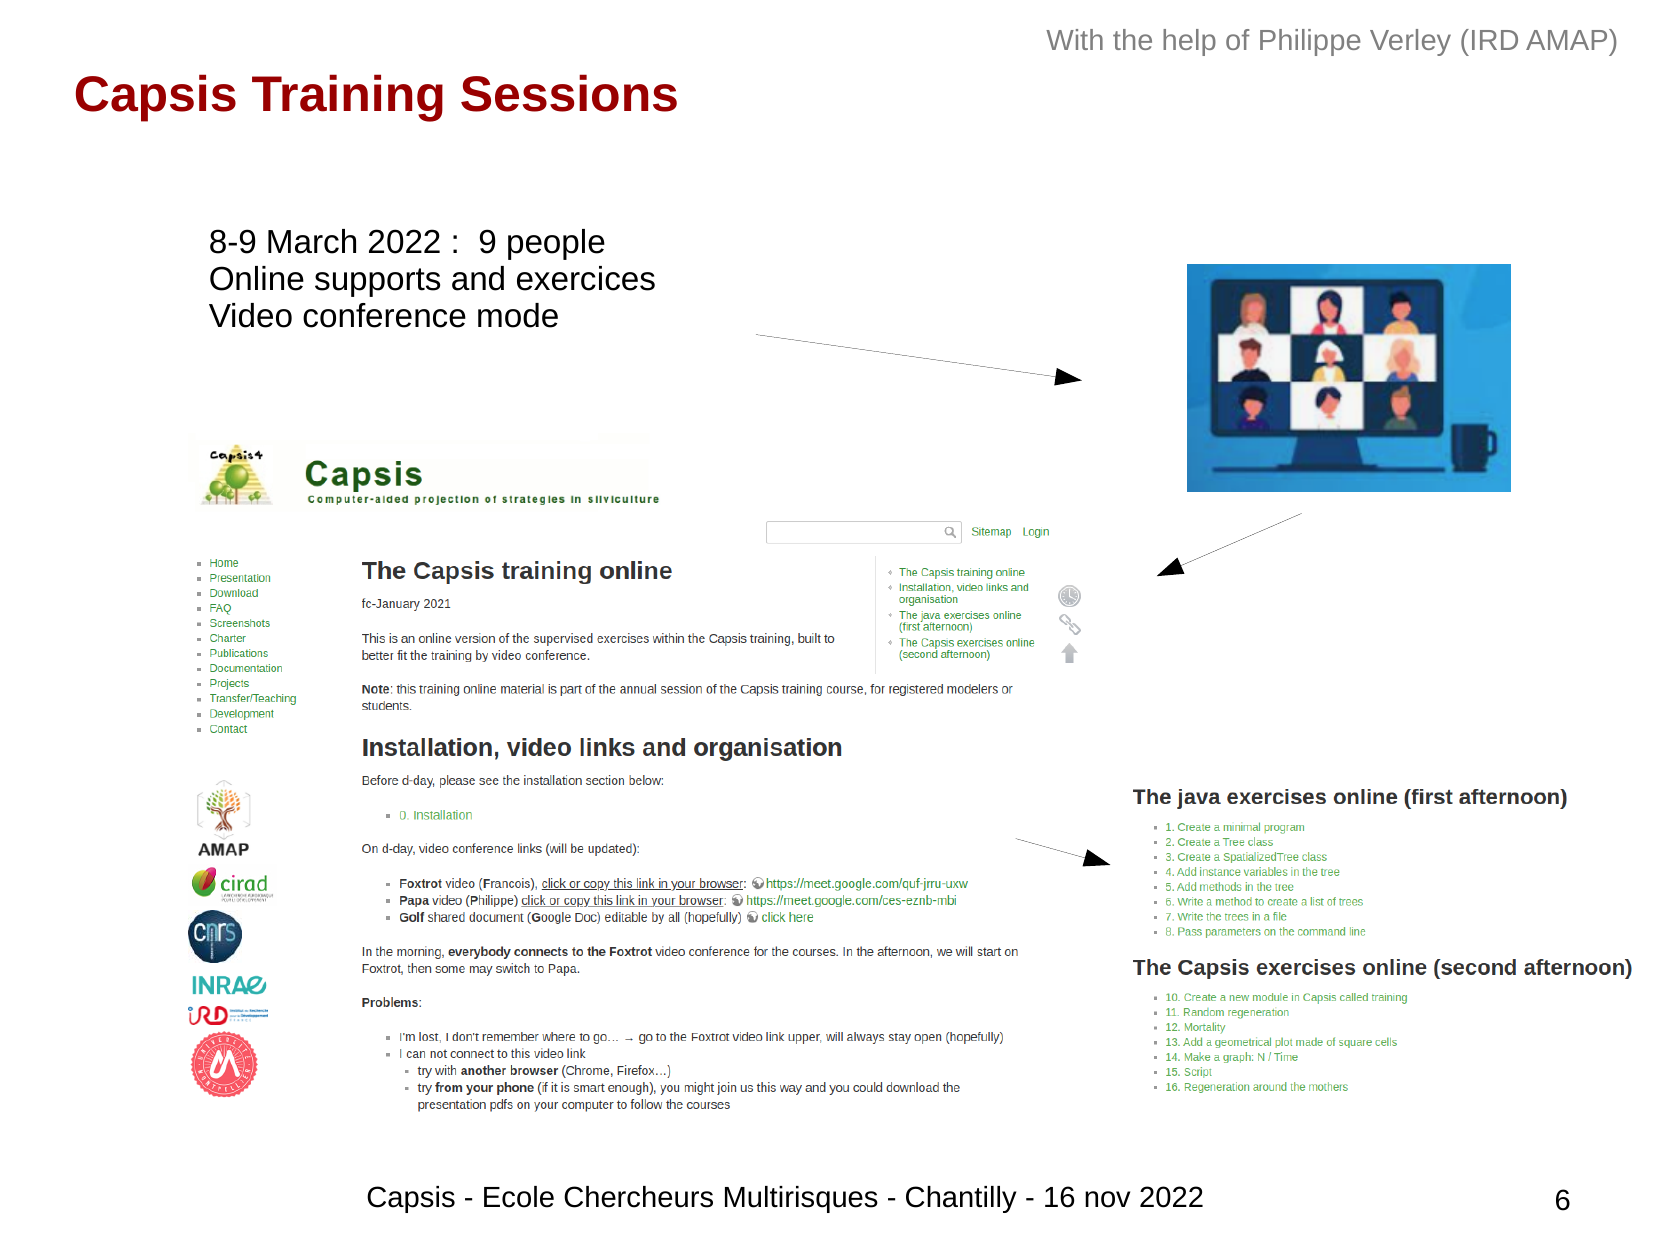

With the help of Philippe Verley (IRD AMAP)
Capsis Training Sessions
8-9 March 2022 : 9 people
Online supports and exercices
Video conference mode
6